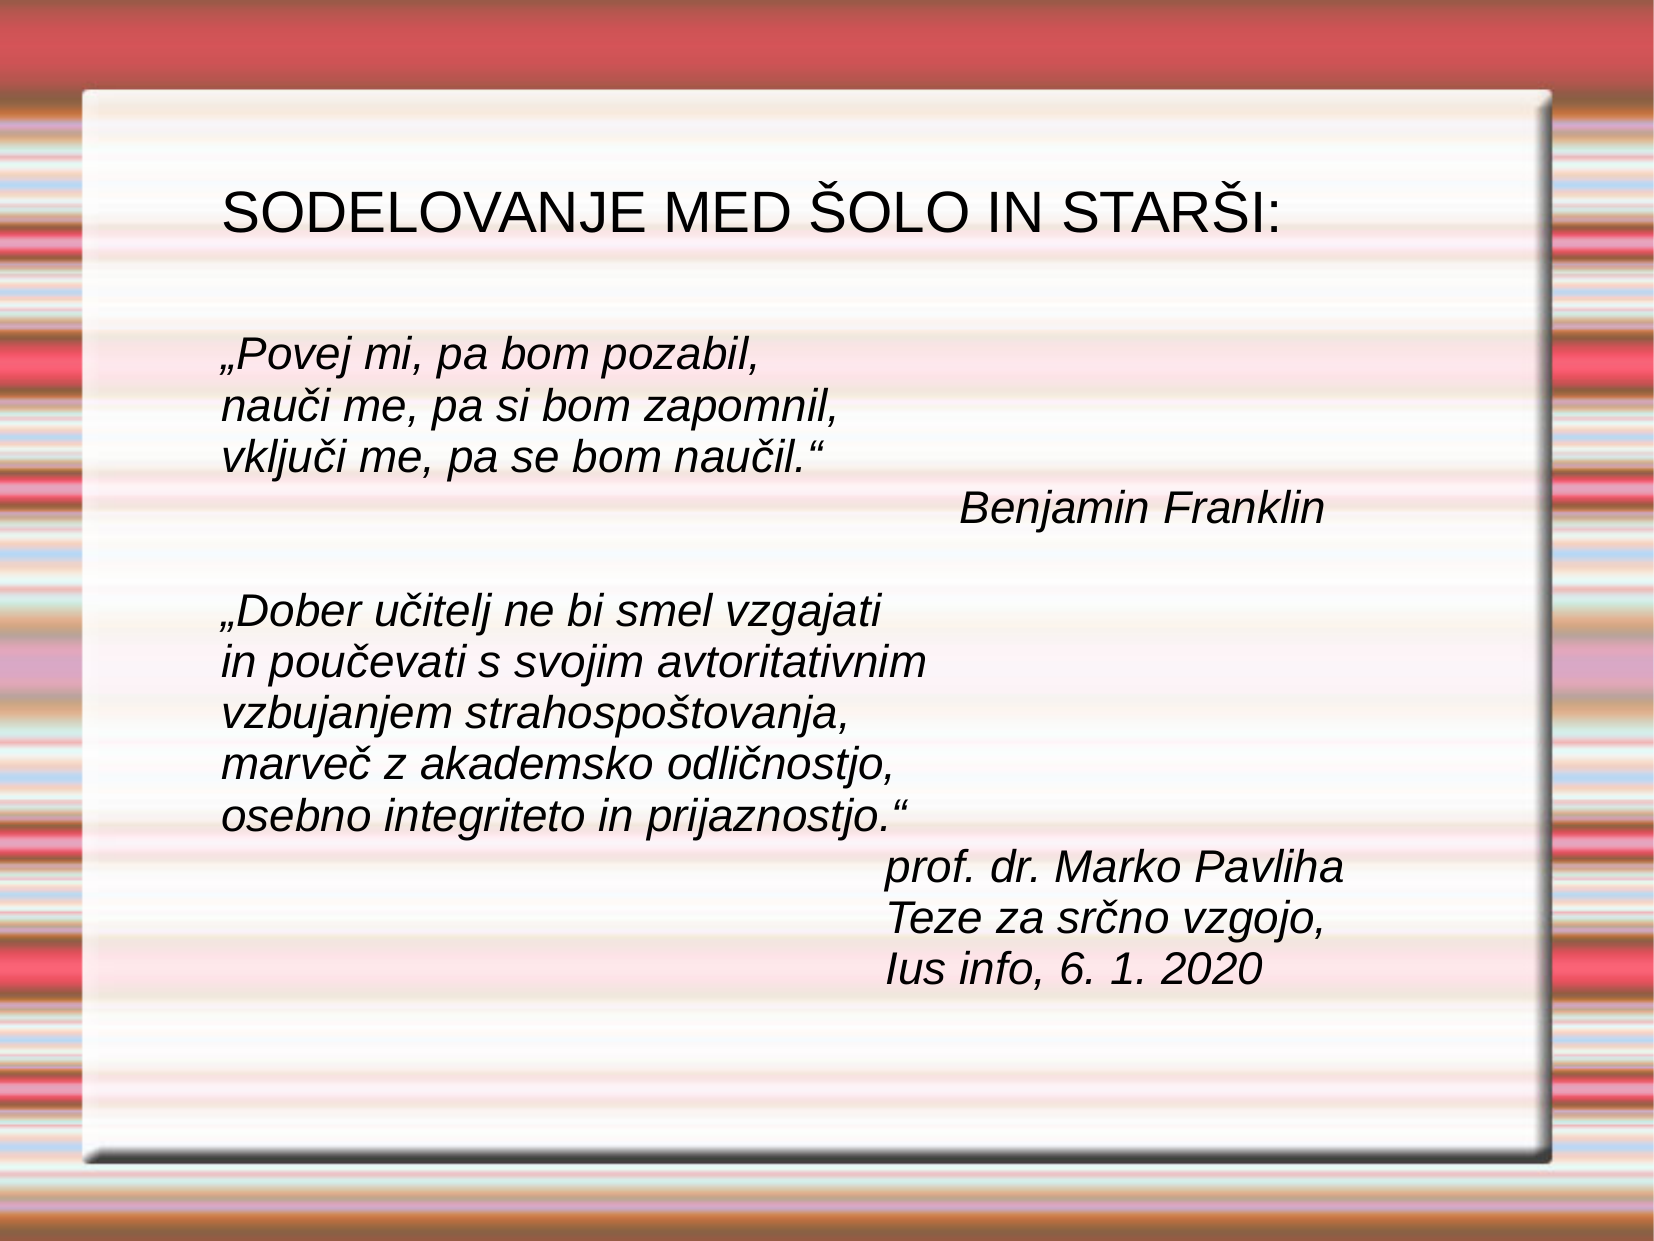

SODELOVANJE MED ŠOLO IN STARŠI:
„Povej mi, pa bom pozabil,
nauči me, pa si bom zapomnil,
vključi me, pa se bom naučil.“
										Benjamin Franklin
„Dober učitelj ne bi smel vzgajati
in poučevati s svojim avtoritativnim
vzbujanjem strahospoštovanja,
marveč z akademsko odličnostjo,
osebno integriteto in prijaznostjo.“
									prof. dr. Marko Pavliha
									Teze za srčno vzgojo,
									Ius info, 6. 1. 2020